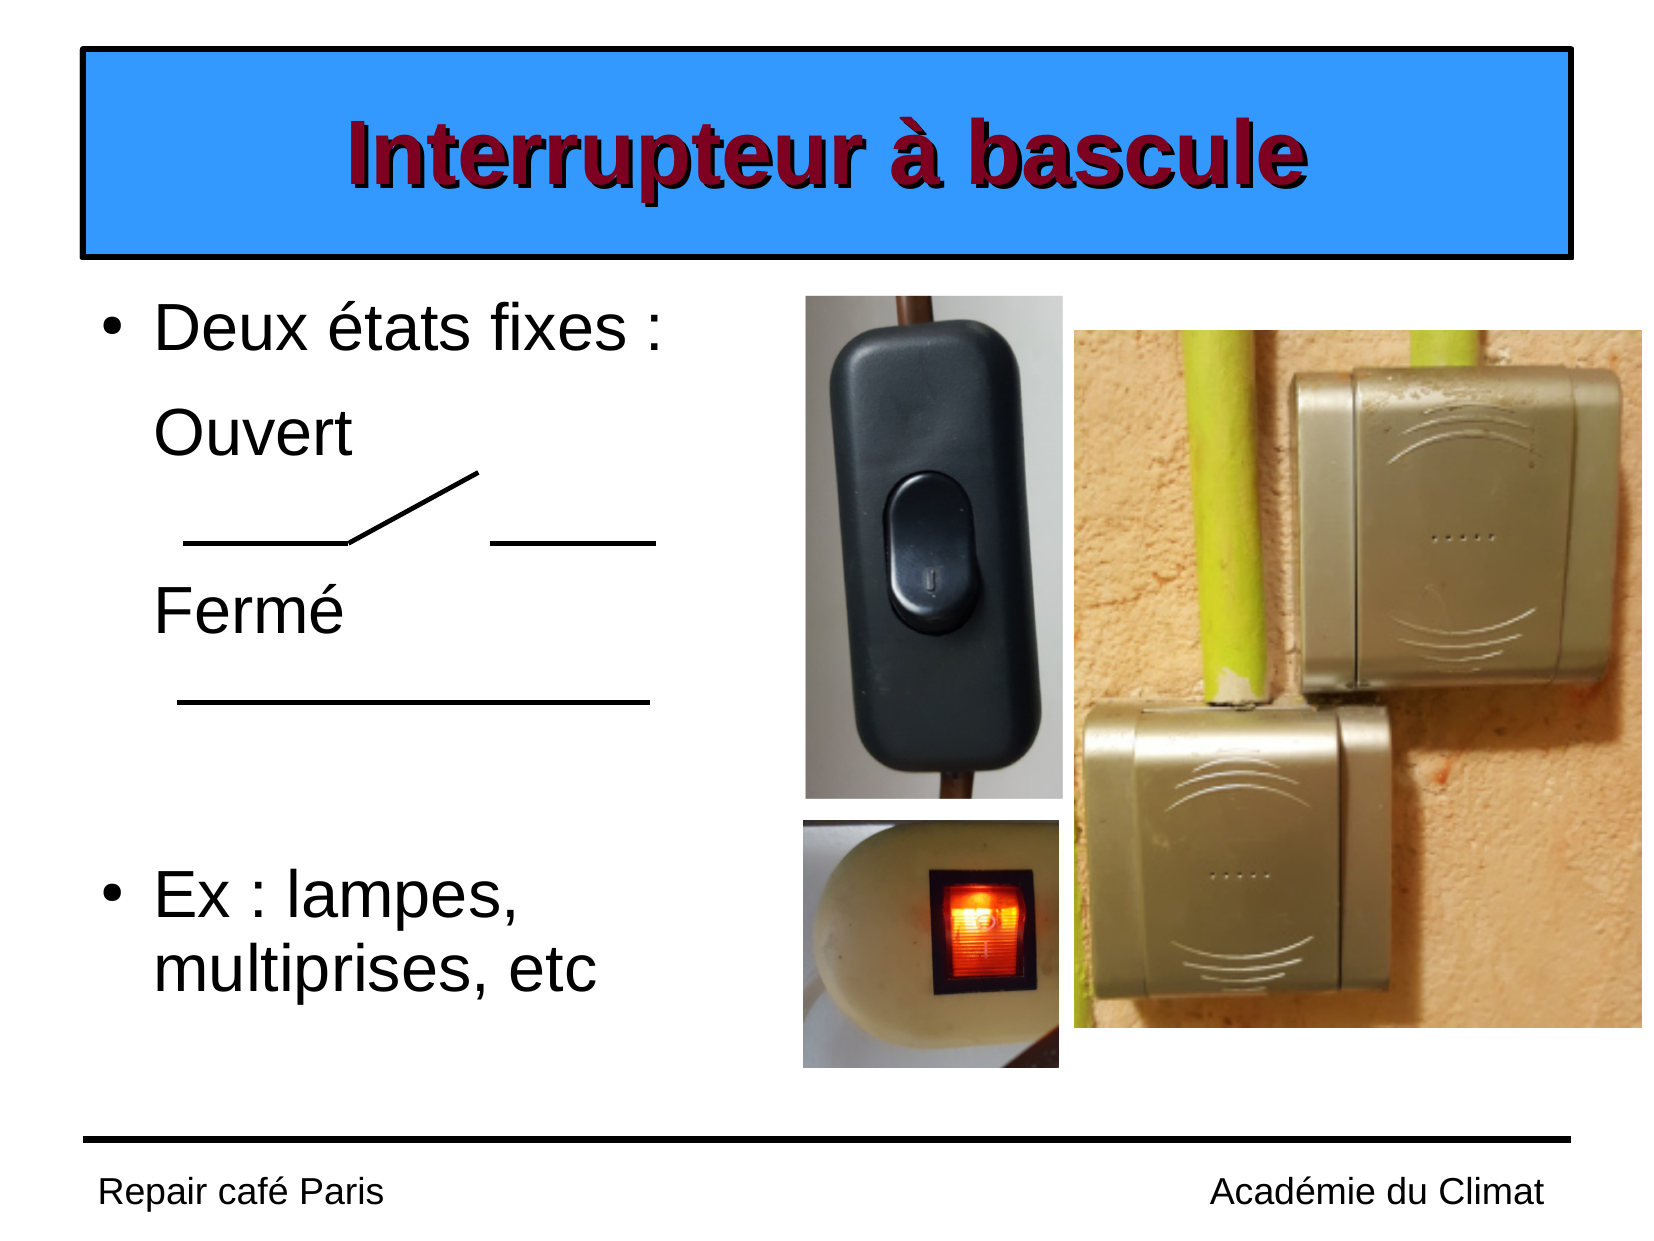

# Interrupteur à bascule
Deux états fixes :
Ouvert
Fermé
Ex : lampes, multiprises, etc
Repair café Paris	Académie du Climat